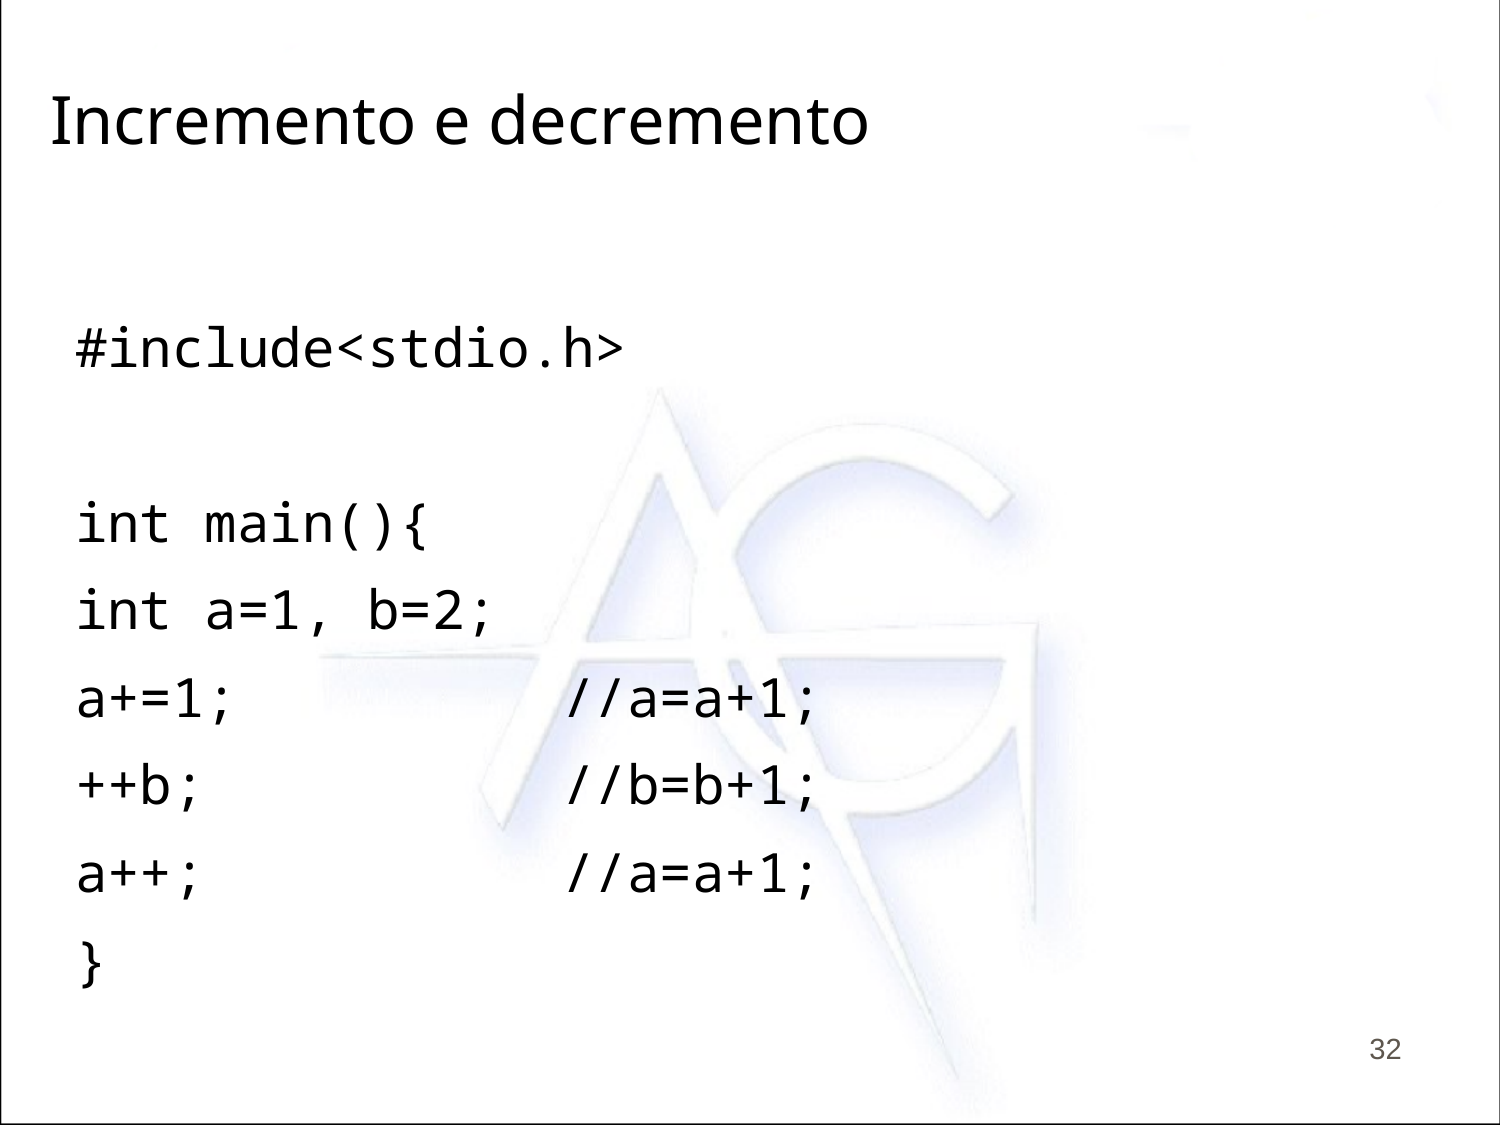

# Incremento e decremento
#include<stdio.h>
int main(){
int a=1, b=2;
a+=1; //a=a+1;
++b; //b=b+1;
a++; //a=a+1;
}
32